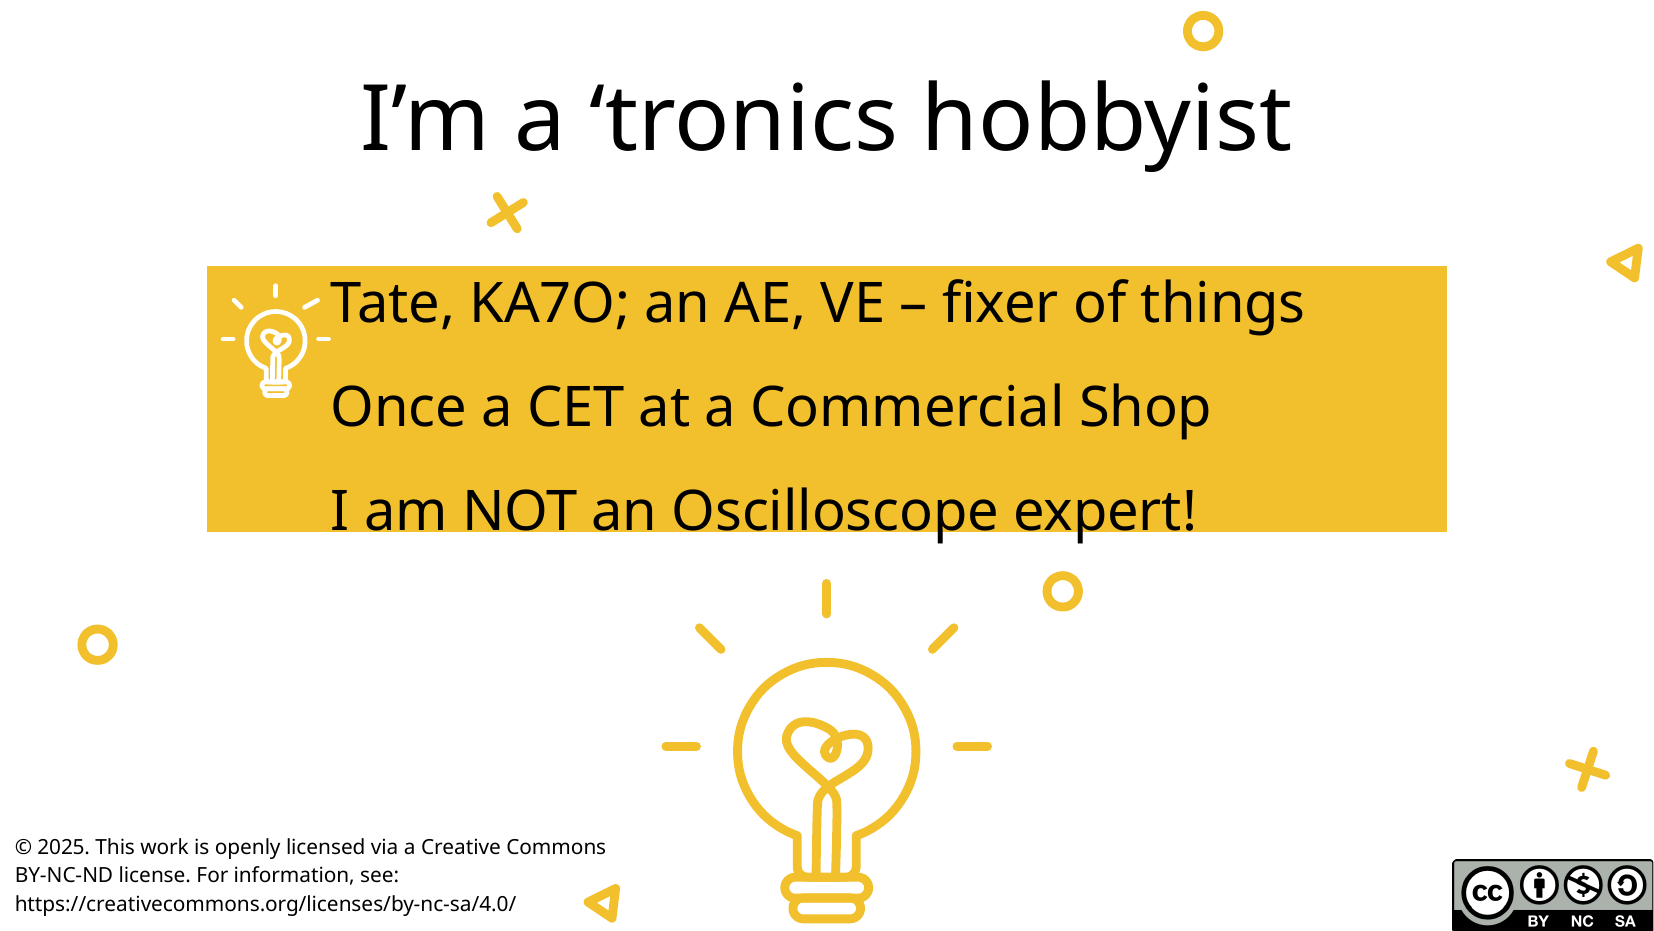

# I’m a ‘tronics hobbyist
Tate, KA7O; an AE, VE – fixer of things
Once a CET at a Commercial Shop
I am NOT an Oscilloscope expert!
© 2025. This work is openly licensed via a Creative Commons BY-NC-ND license. For information, see: https://creativecommons.org/licenses/by-nc-sa/4.0/